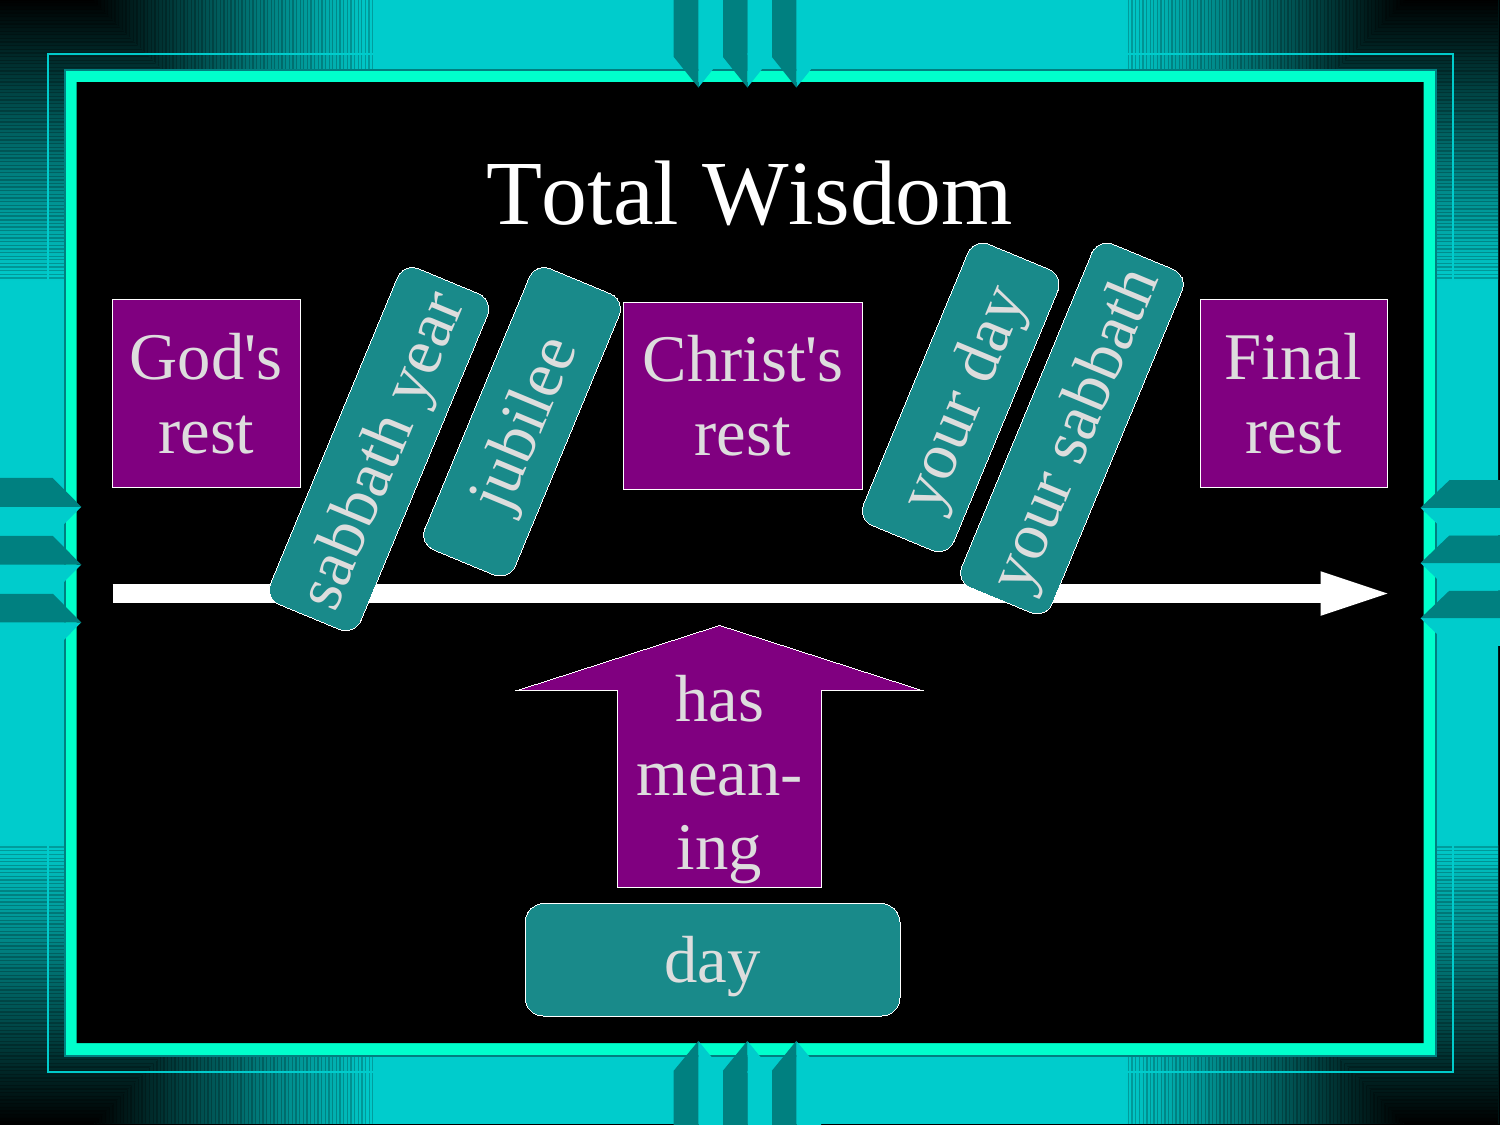

# Total Wisdom
jubilee
sabbath year
God's
rest
Final
rest
Christ's
rest
your day
your sabbath
has
mean-
ing
day